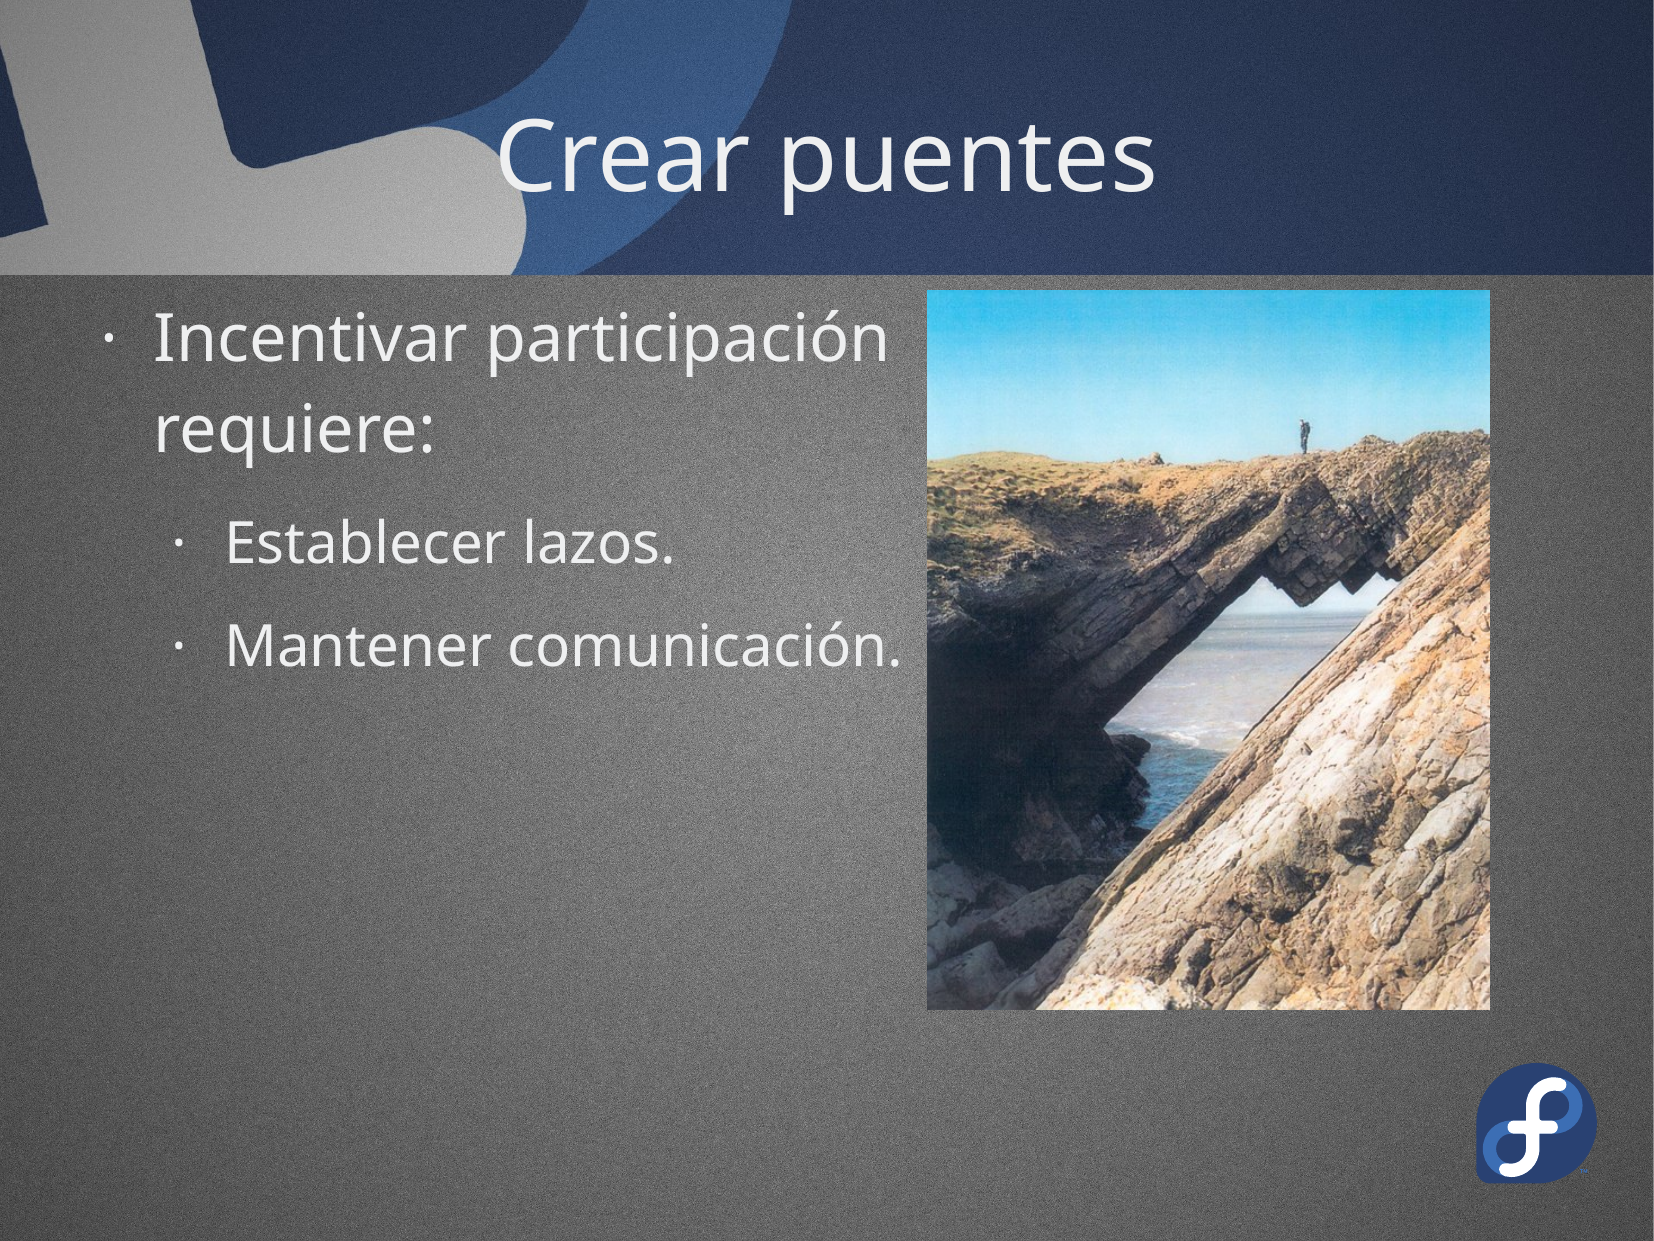

# Crear puentes
Incentivar participación requiere:
Establecer lazos.
Mantener comunicación.